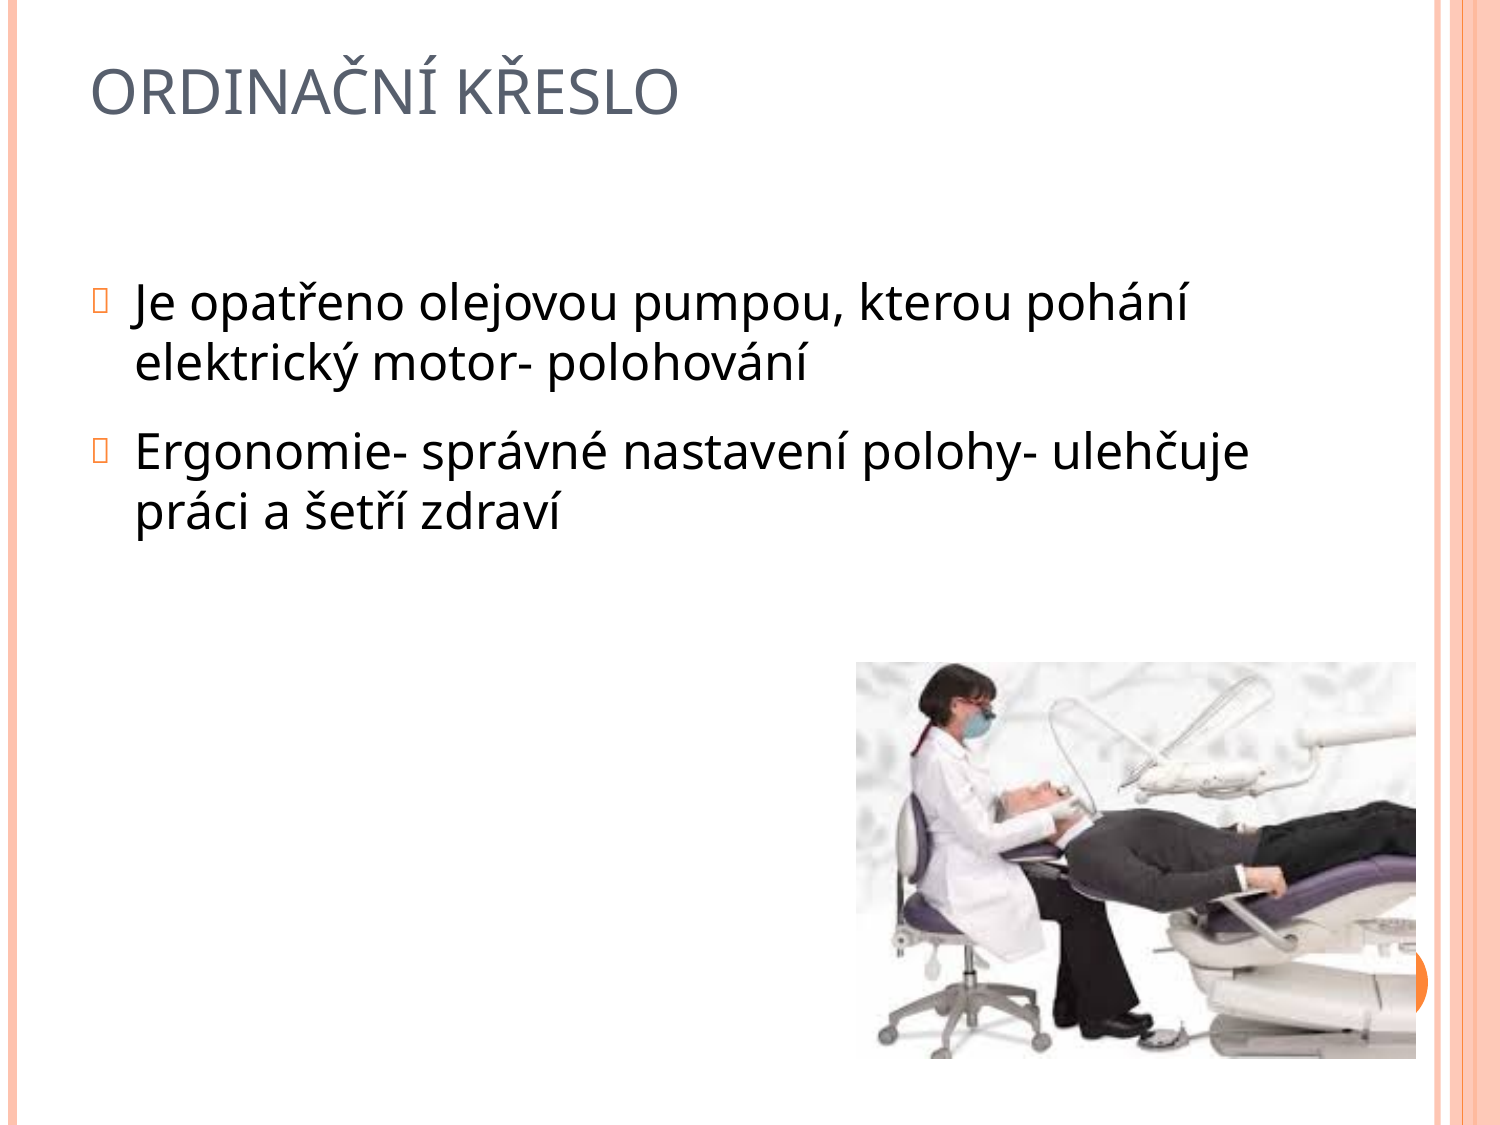

# ORDINAČNÍ KŘESLO
Je opatřeno olejovou pumpou, kterou pohání elektrický motor- polohování
Ergonomie- správné nastavení polohy- ulehčuje práci a šetří zdraví